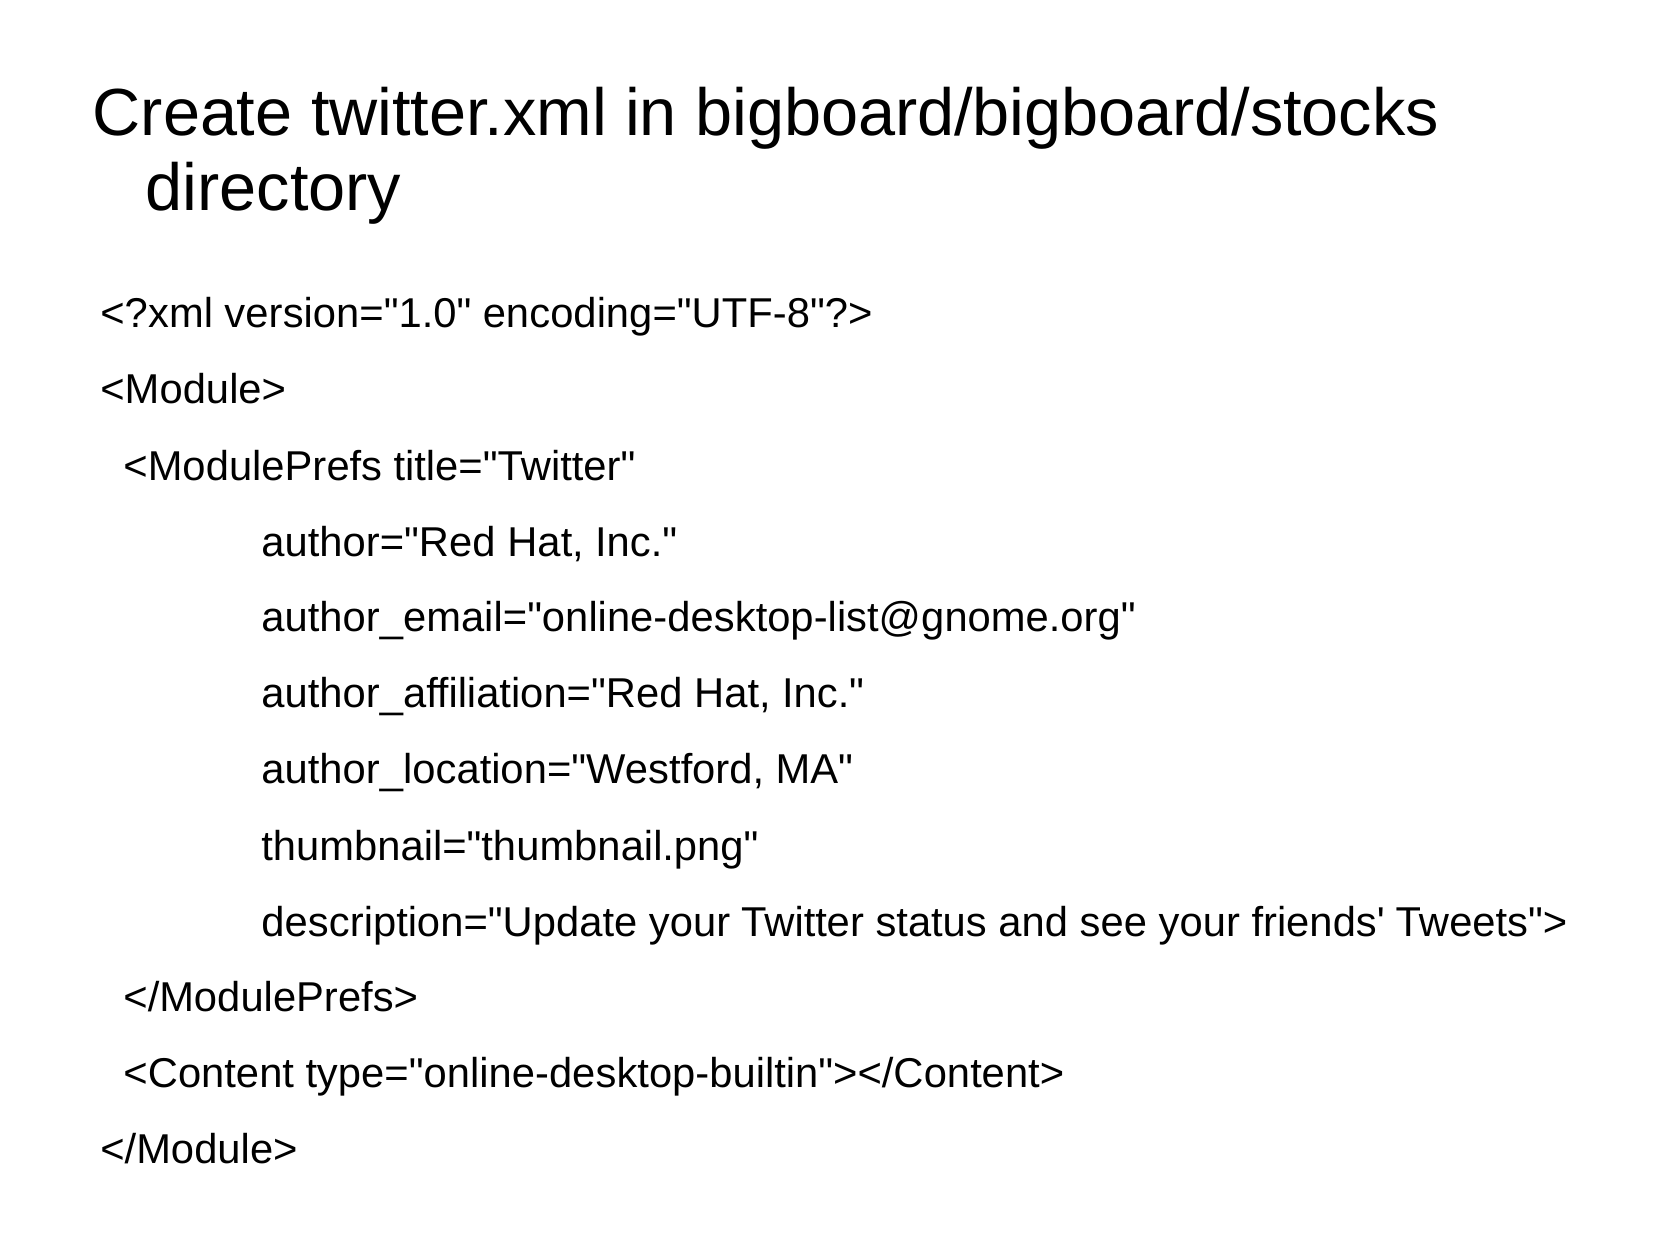

Create twitter.xml in bigboard/bigboard/stocks directory
# <?xml version="1.0" encoding="UTF-8"?>
<Module>
 <ModulePrefs title="Twitter"
 author="Red Hat, Inc."
 author_email="online-desktop-list@gnome.org"
 author_affiliation="Red Hat, Inc."
 author_location="Westford, MA"
 thumbnail="thumbnail.png"
 description="Update your Twitter status and see your friends' Tweets">
 </ModulePrefs>
 <Content type="online-desktop-builtin"></Content>
</Module>